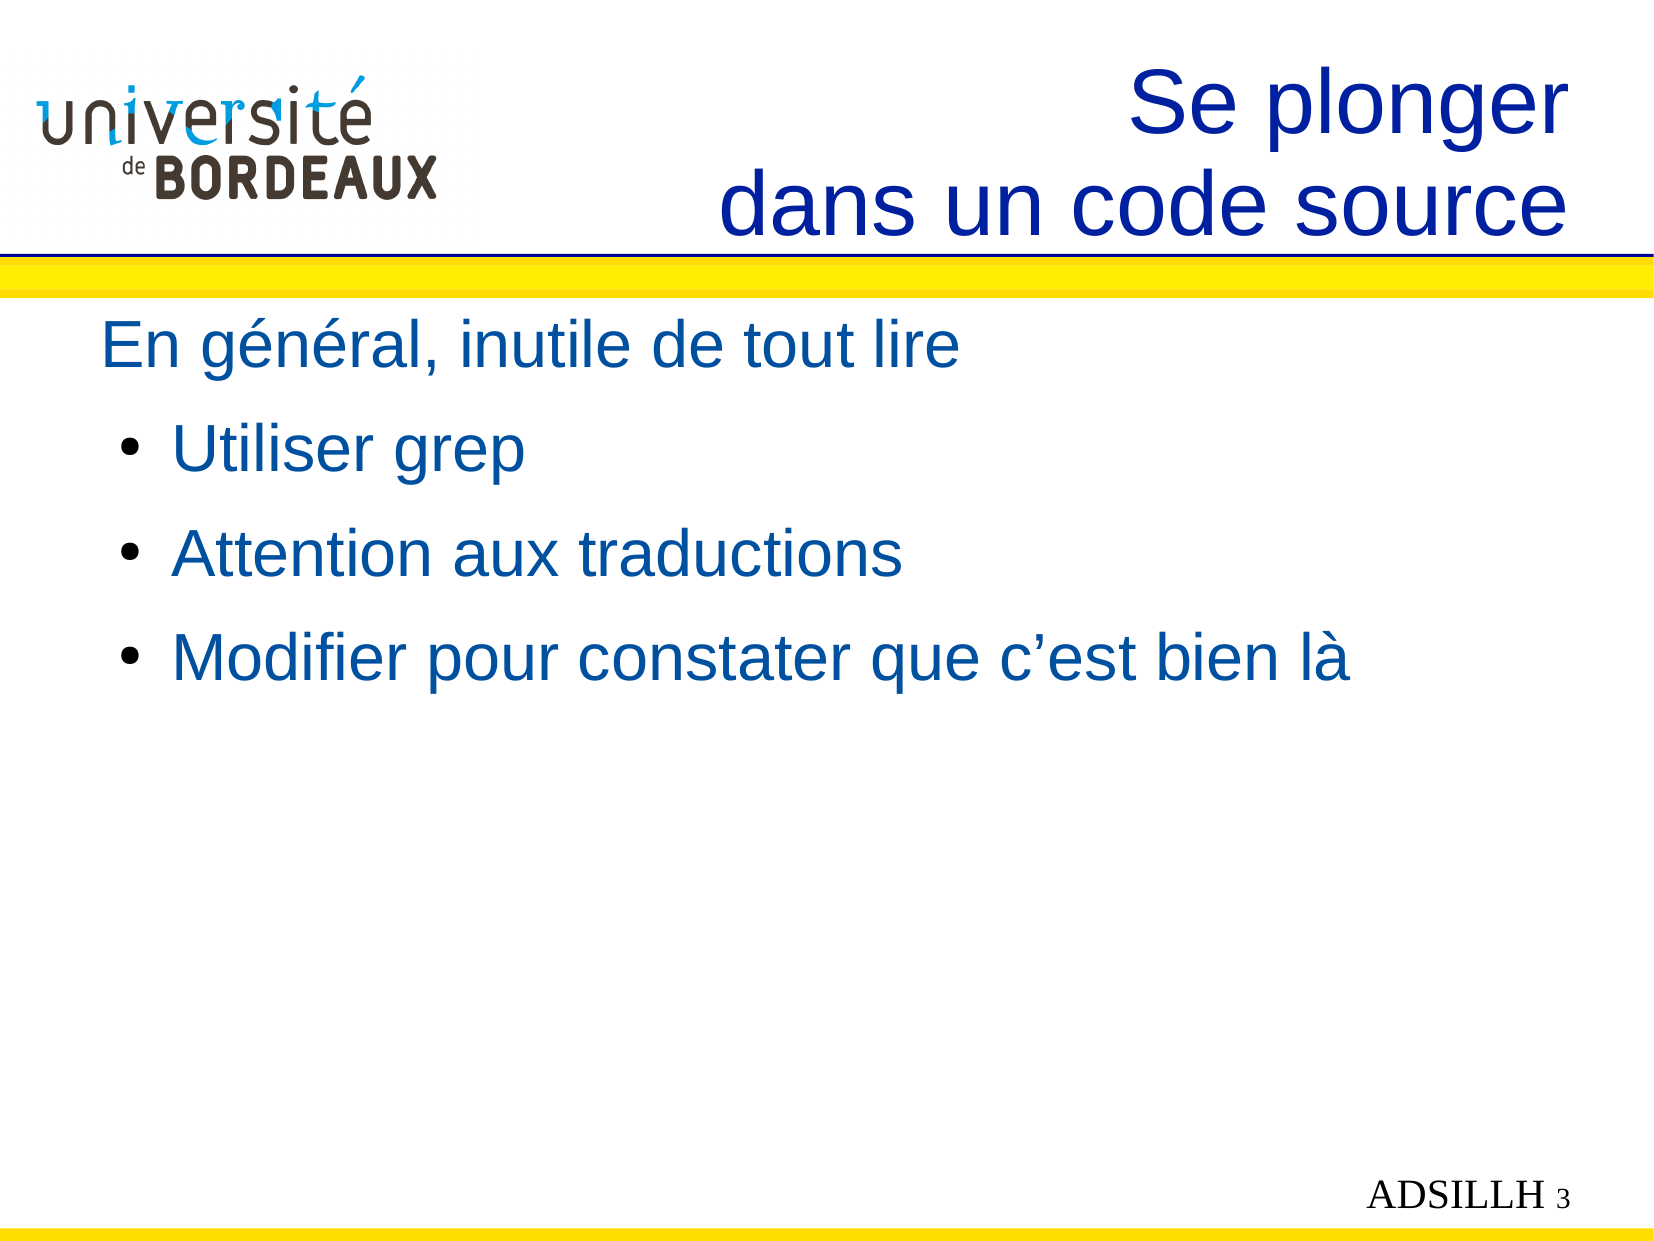

# Se plonger dans un code source
En général, inutile de tout lire
Utiliser grep
Attention aux traductions
Modifier pour constater que c’est bien là
3